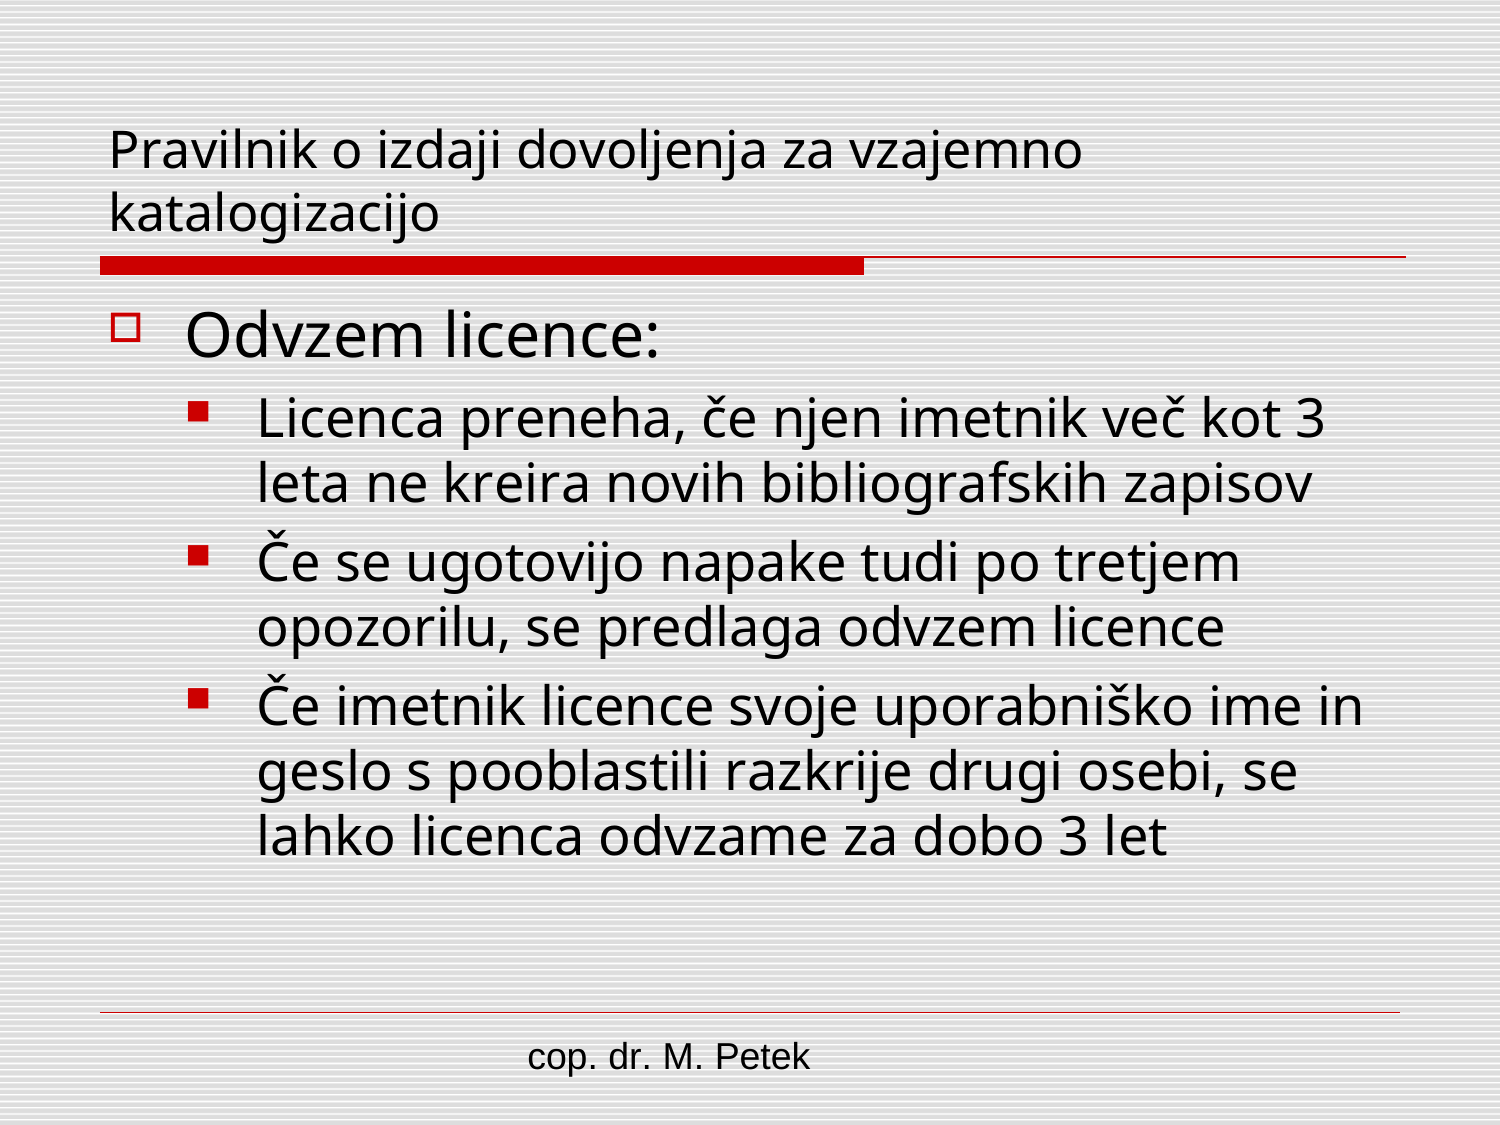

# Pravilnik o izdaji dovoljenja za vzajemno katalogizacijo
Odvzem licence:
Licenca preneha, če njen imetnik več kot 3 leta ne kreira novih bibliografskih zapisov
Če se ugotovijo napake tudi po tretjem opozorilu, se predlaga odvzem licence
Če imetnik licence svoje uporabniško ime in geslo s pooblastili razkrije drugi osebi, se lahko licenca odvzame za dobo 3 let
cop. dr. M. Petek